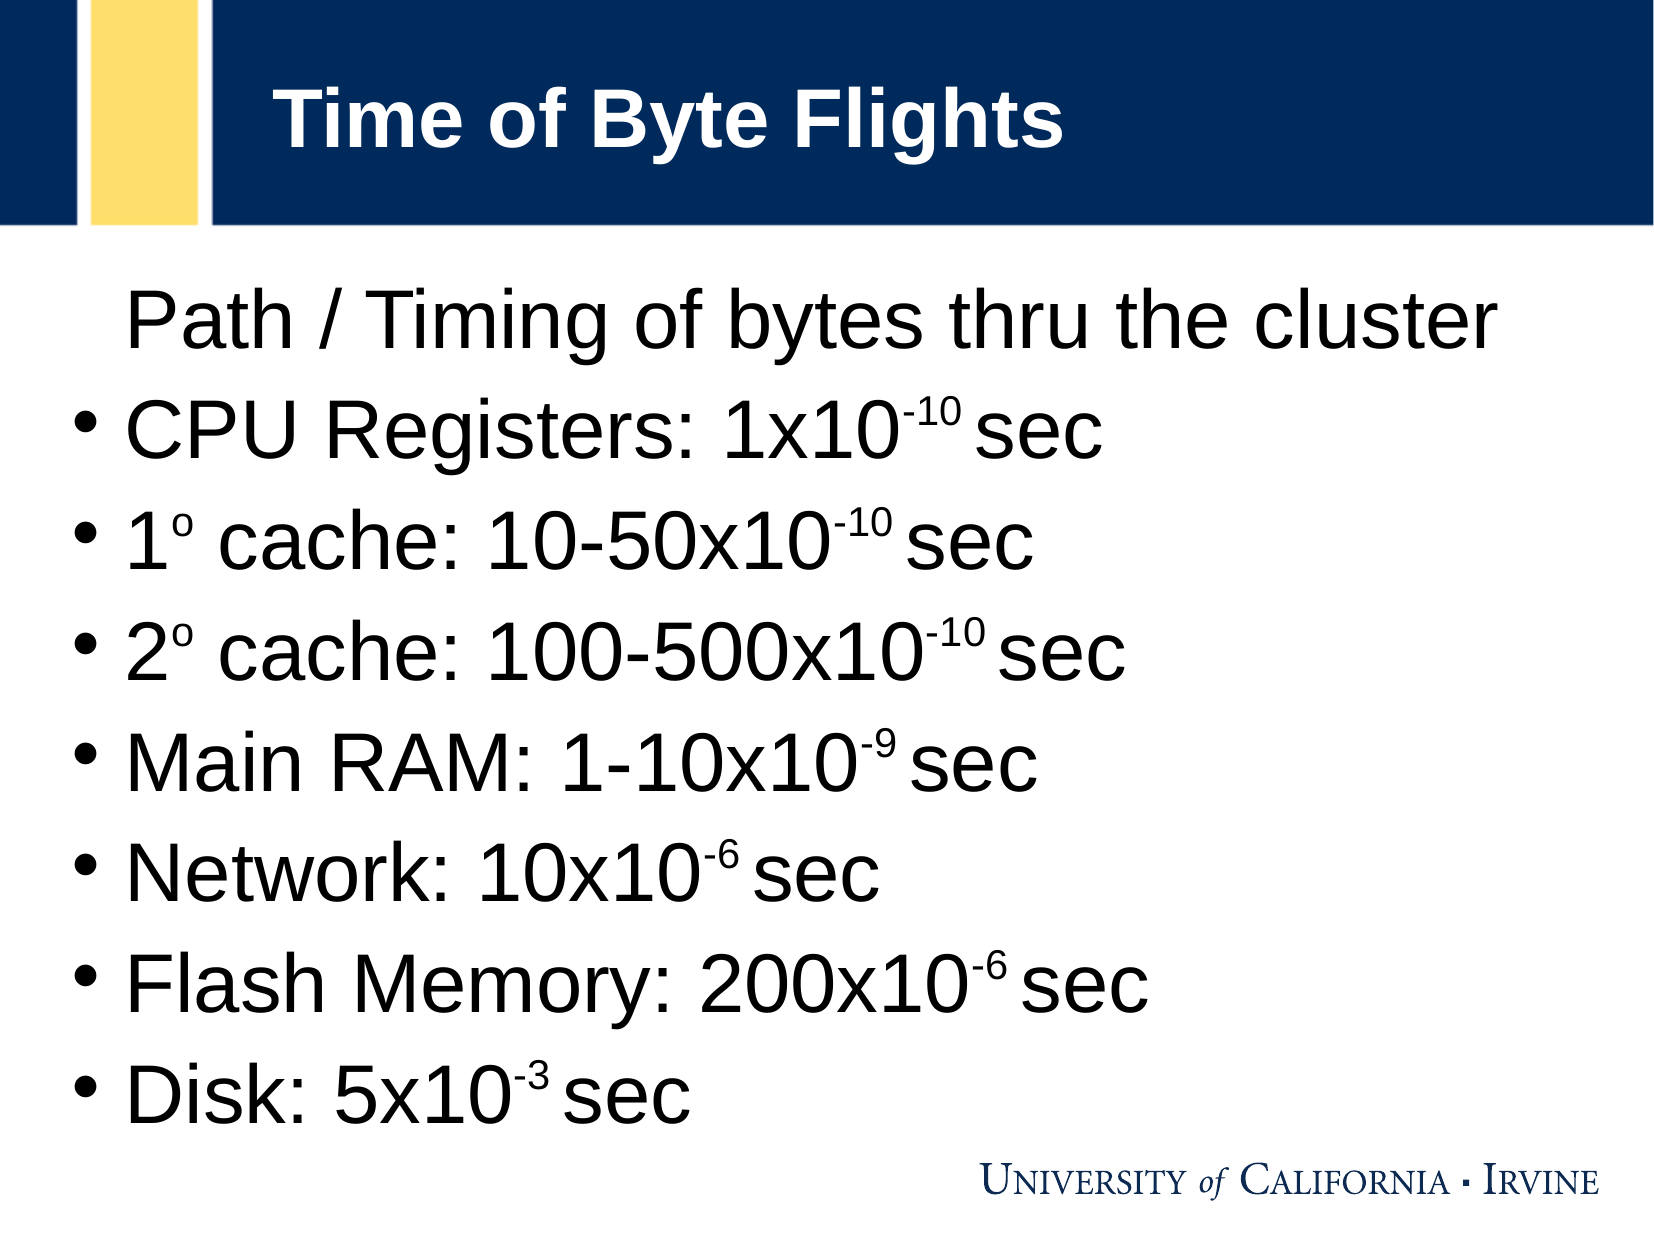

# Time of Byte Flights
Path / Timing of bytes thru the cluster
CPU Registers: 1x10-10 sec
1o cache: 10-50x10-10 sec
2o cache: 100-500x10-10 sec
Main RAM: 1-10x10-9 sec
Network: 10x10-6 sec
Flash Memory: 200x10-6 sec
Disk: 5x10-3 sec